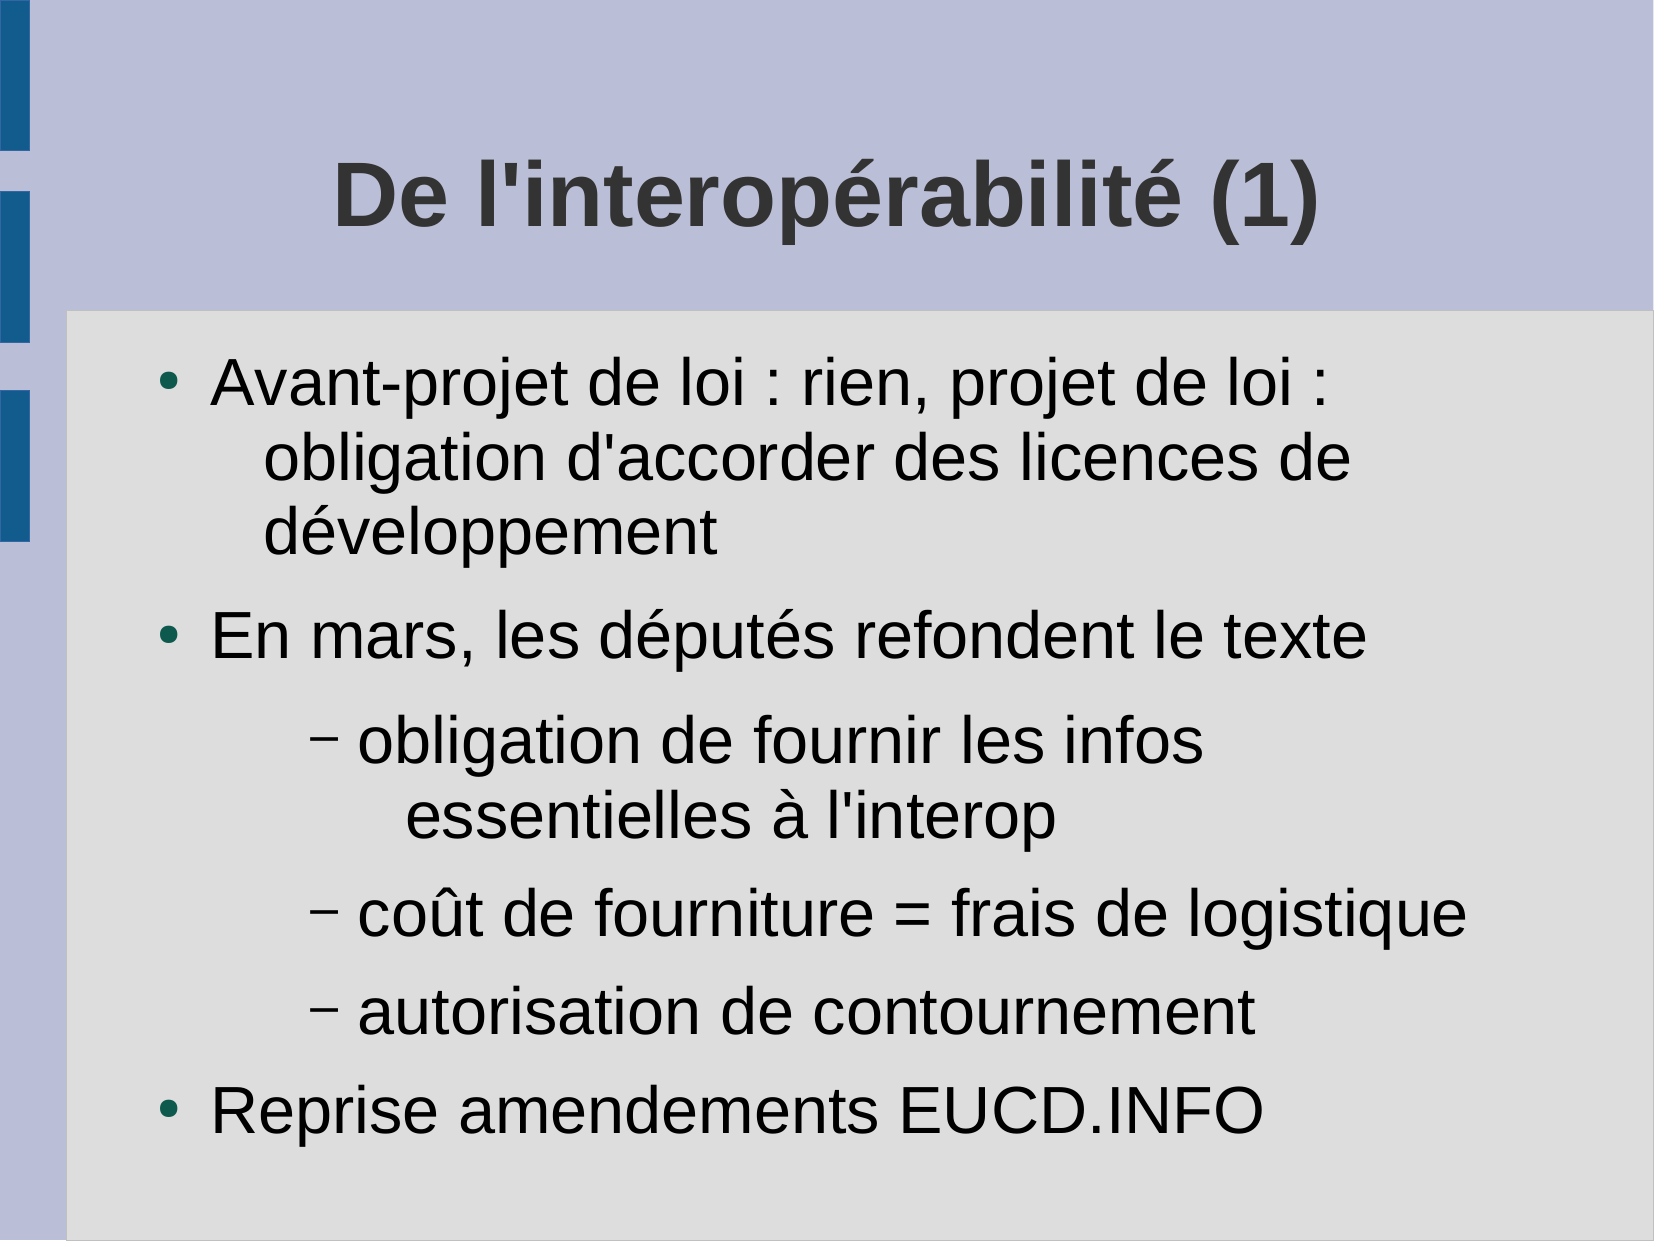

# De l'interopérabilité (1)
Avant-projet de loi : rien, projet de loi : obligation d'accorder des licences de développement
En mars, les députés refondent le texte
obligation de fournir les infos essentielles à l'interop
coût de fourniture = frais de logistique
autorisation de contournement
Reprise amendements EUCD.INFO